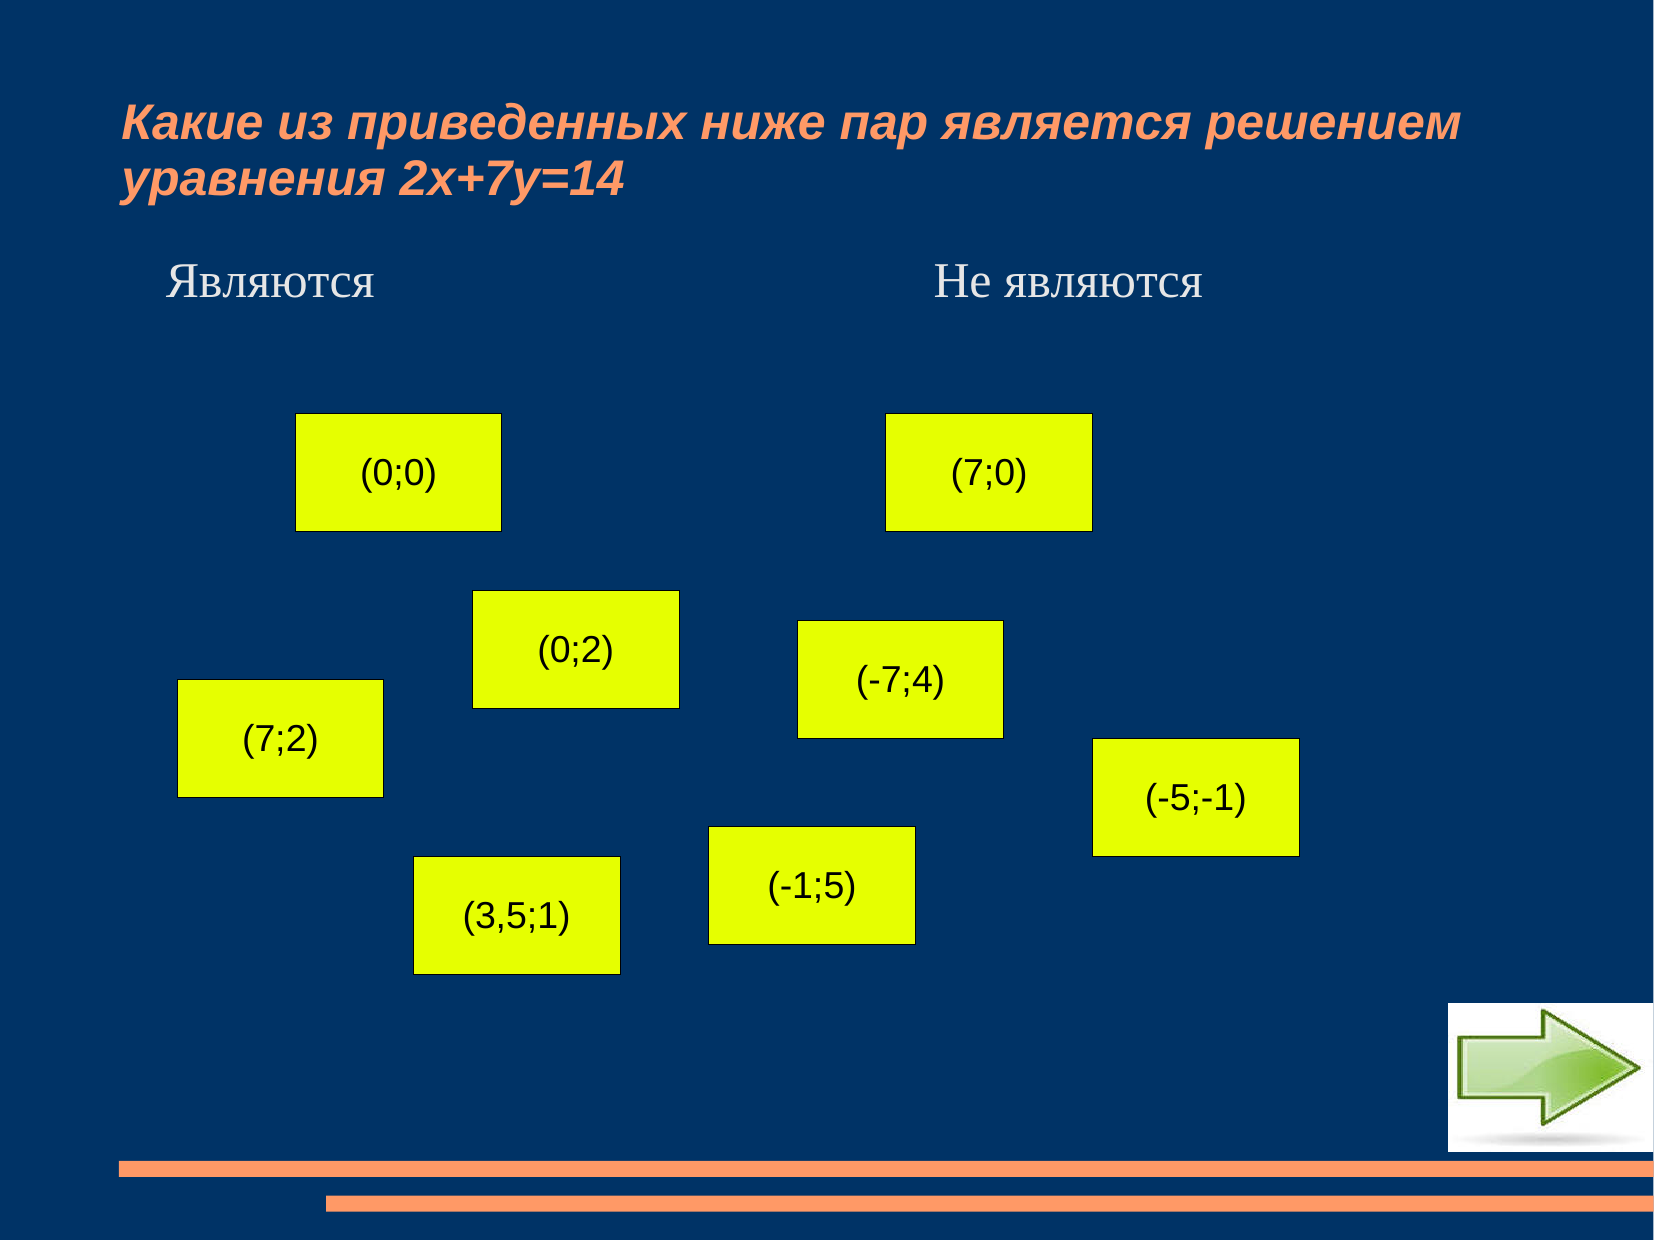

# Какие из приведенных ниже пар является решением уравнения 2x+7y=14
Являются
Не являются
(0;0)
(7;0)
(0;2)
(-7;4)
(7;2)
(-5;-1)
(-1;5)
(3,5;1)